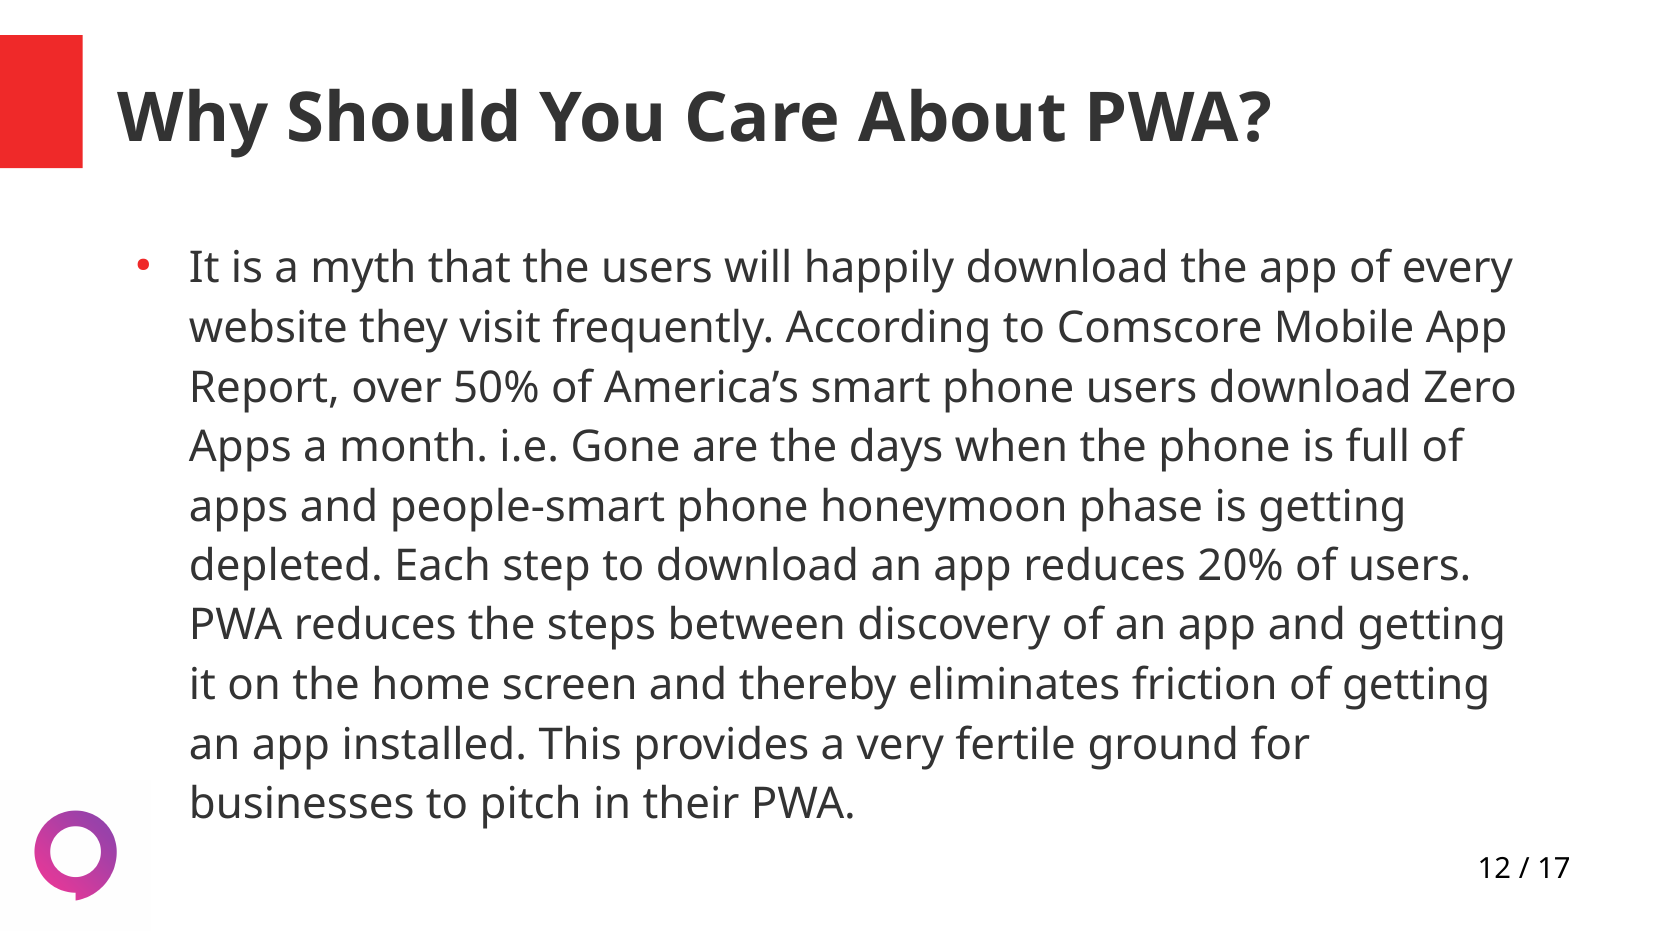

# Why Should You Care About PWA?
It is a myth that the users will happily download the app of every website they visit frequently. According to Comscore Mobile App Report, over 50% of America’s smart phone users download Zero Apps a month. i.e. Gone are the days when the phone is full of apps and people-smart phone honeymoon phase is getting depleted. Each step to download an app reduces 20% of users. PWA reduces the steps between discovery of an app and getting it on the home screen and thereby eliminates friction of getting an app installed. This provides a very fertile ground for businesses to pitch in their PWA.
12